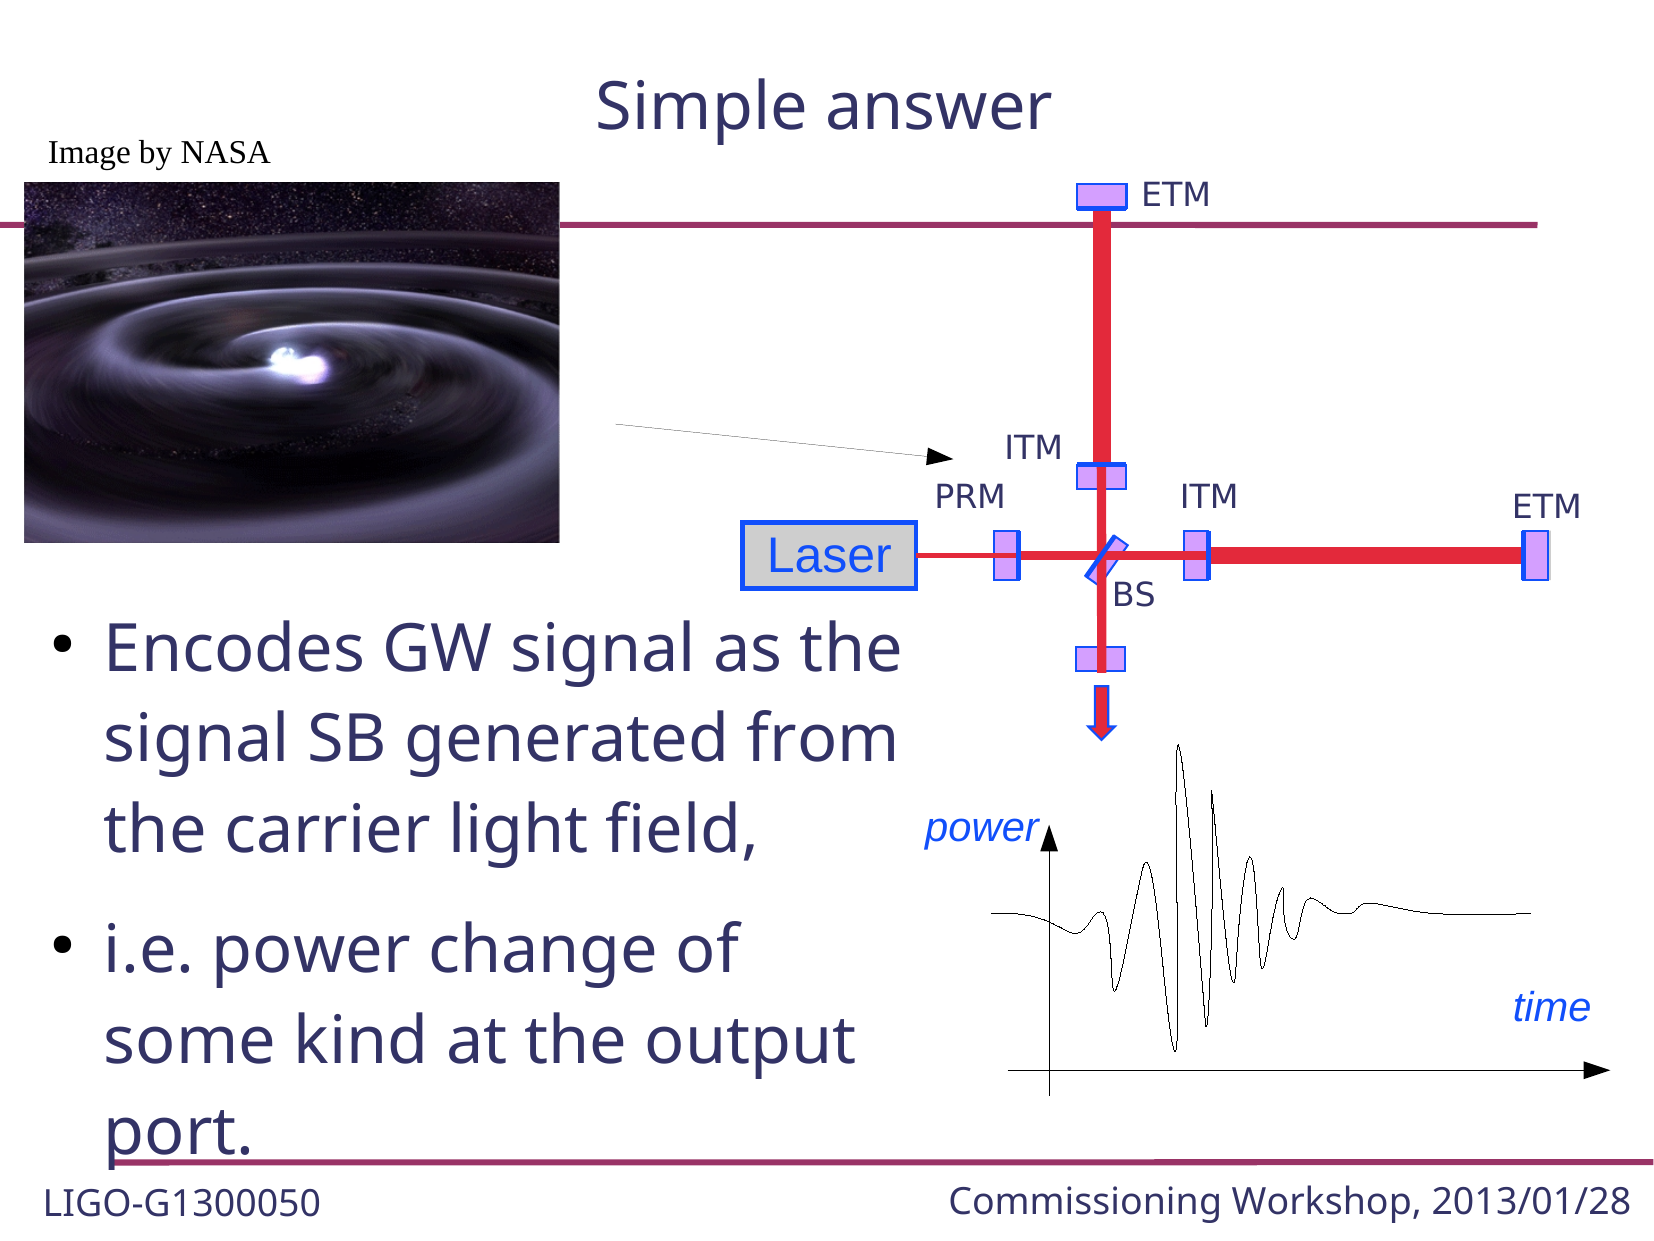

# Simple answer
Image by NASA
ETM
ITM
ITM
PRM
ETM
Laser
BS
power
time
Encodes GW signal as the signal SB generated from the carrier light field,
i.e. power change of some kind at the output port.